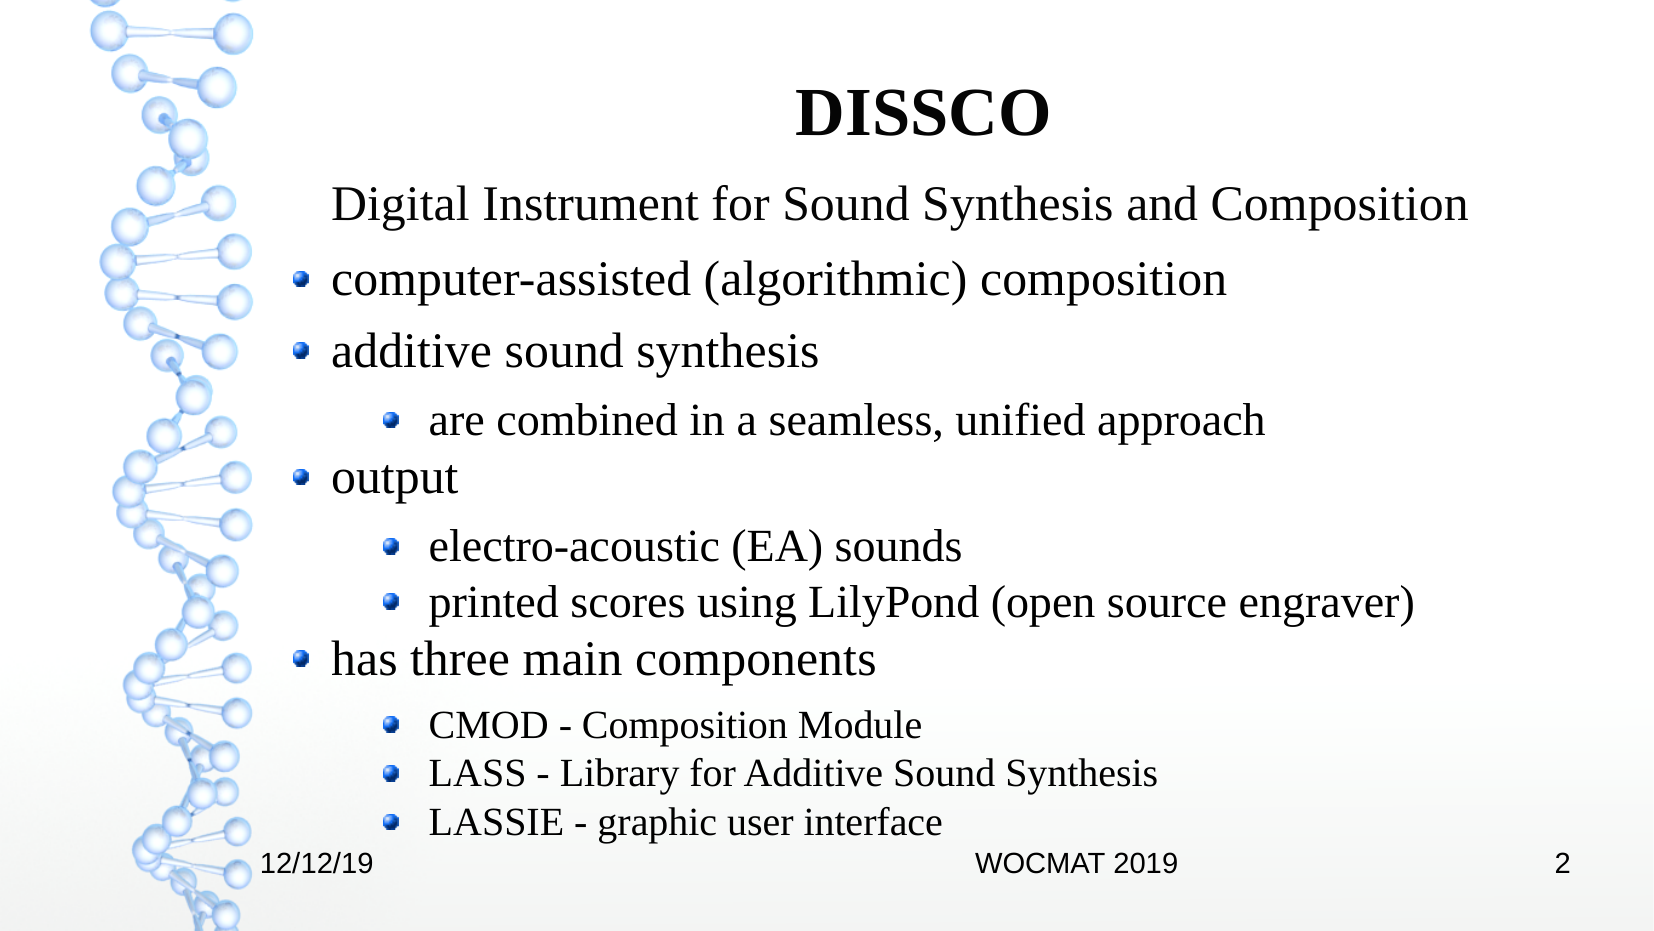

# DISSCO
Digital Instrument for Sound Synthesis and Composition
computer-assisted (algorithmic) composition
additive sound synthesis
are combined in a seamless, unified approach
output
electro-acoustic (EA) sounds
printed scores using LilyPond (open source engraver)
has three main components
CMOD - Composition Module
LASS - Library for Additive Sound Synthesis
LASSIE - graphic user interface
12/12/19
WOCMAT 2019
2